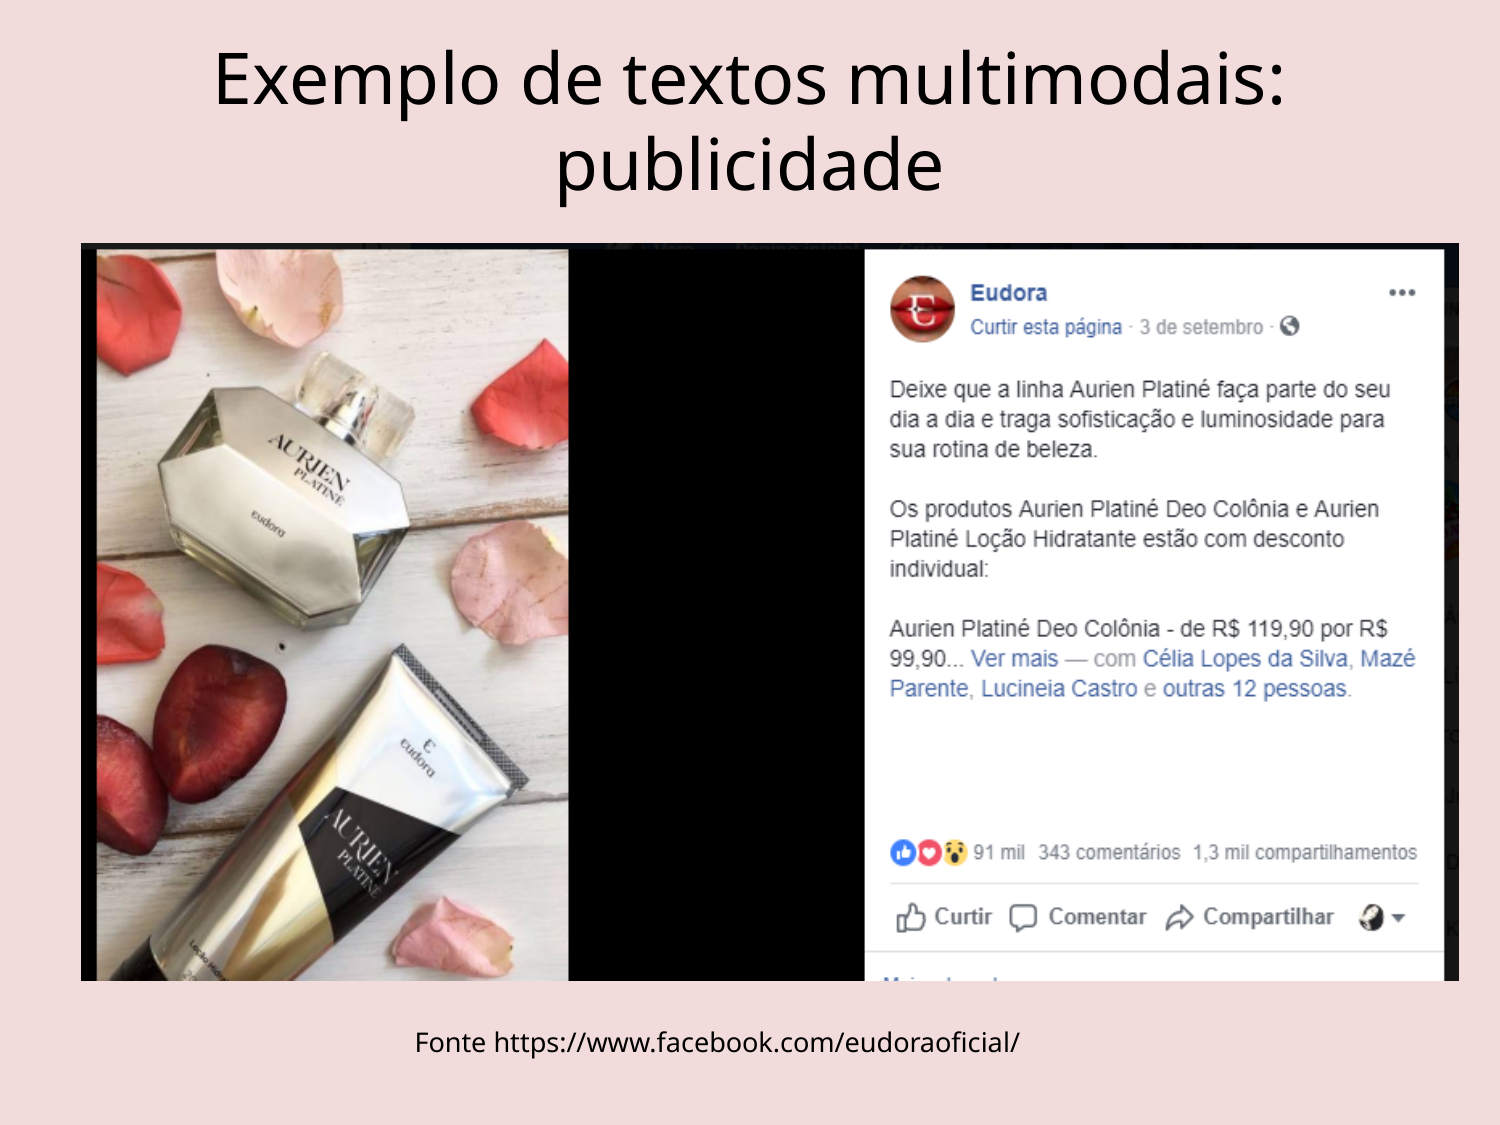

# Exemplo de textos multimodais: publicidade
Fonte https://www.facebook.com/eudoraoficial/